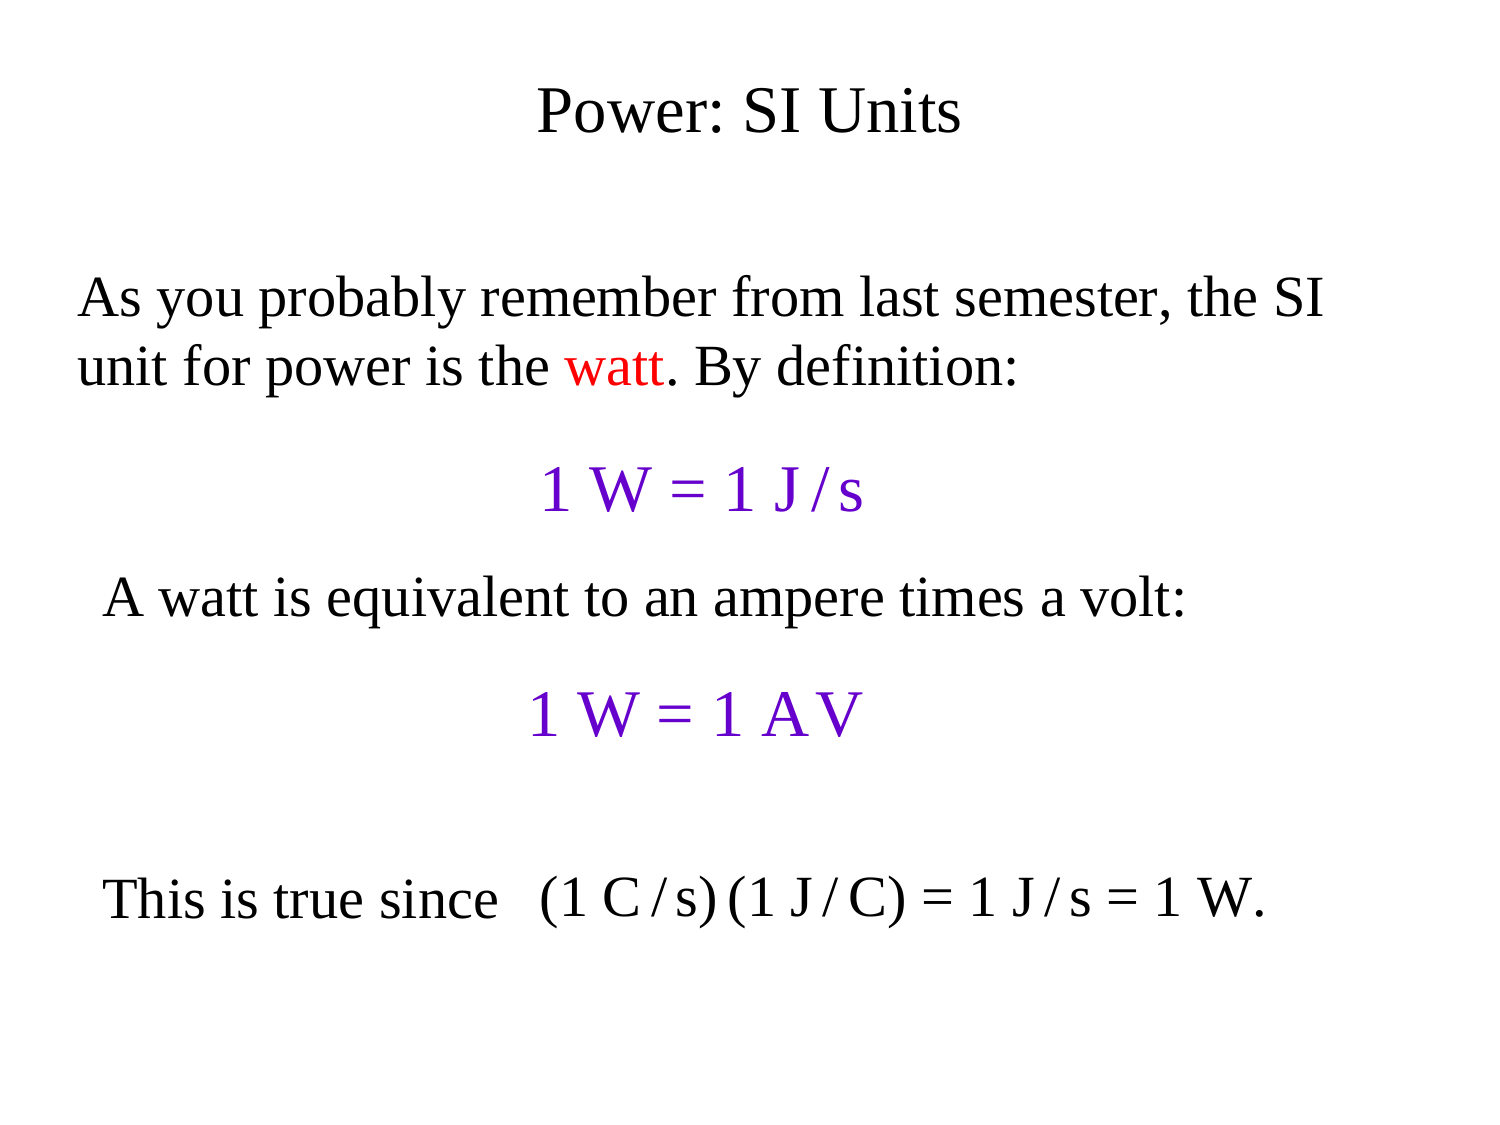

# Power: SI Units
As you probably remember from last semester, the SI unit for power is the watt. By definition:
1 W = 1 J / s
A watt is equivalent to an ampere times a volt:
1 W = 1 A V
(1 C / s) (1 J / C) = 1 J / s = 1 W.
This is true since